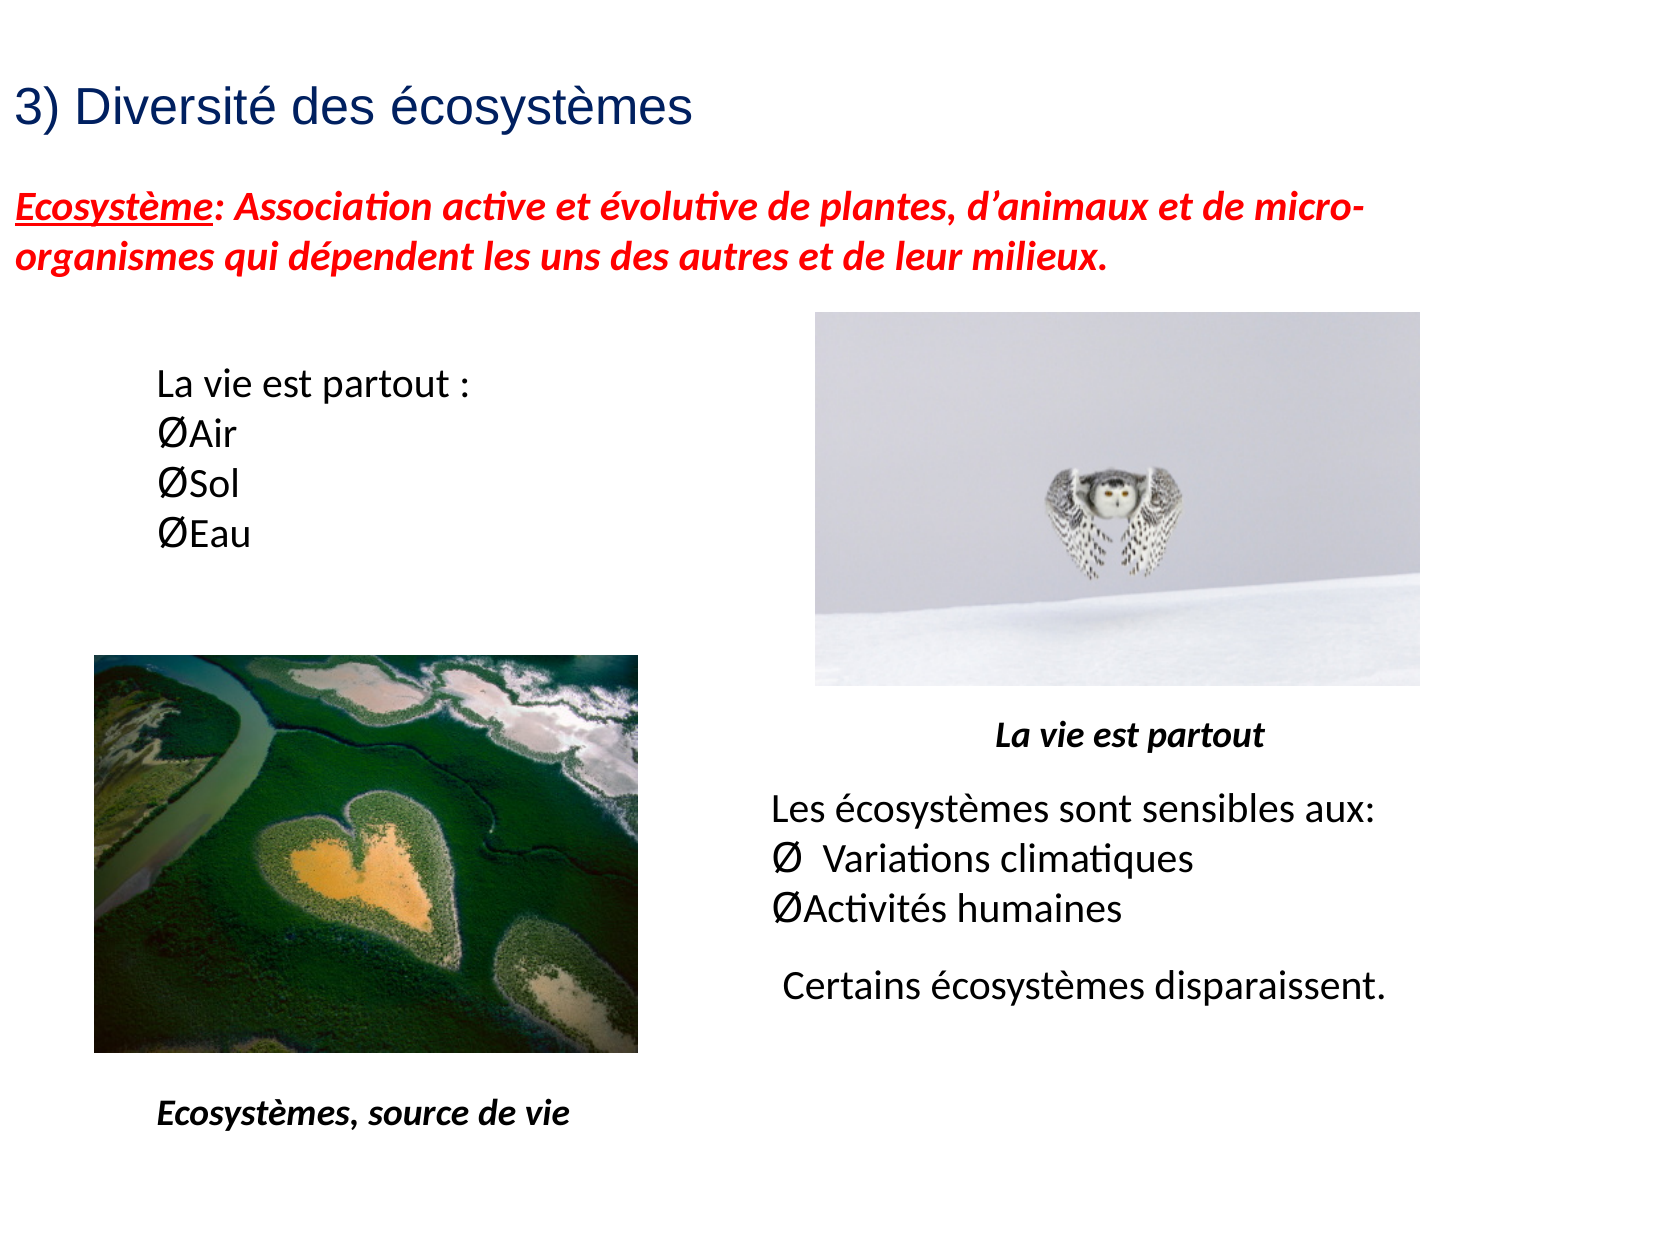

# 3) Diversité des écosystèmes
Ecosystème: Association active et évolutive de plantes, d’animaux et de micro-organismes qui dépendent les uns des autres et de leur milieux.
La vie est partout :
Air
Sol
Eau
La vie est partout
Les écosystèmes sont sensibles aux:
 Variations climatiques
Activités humaines
Certains écosystèmes disparaissent.
Ecosystèmes, source de vie